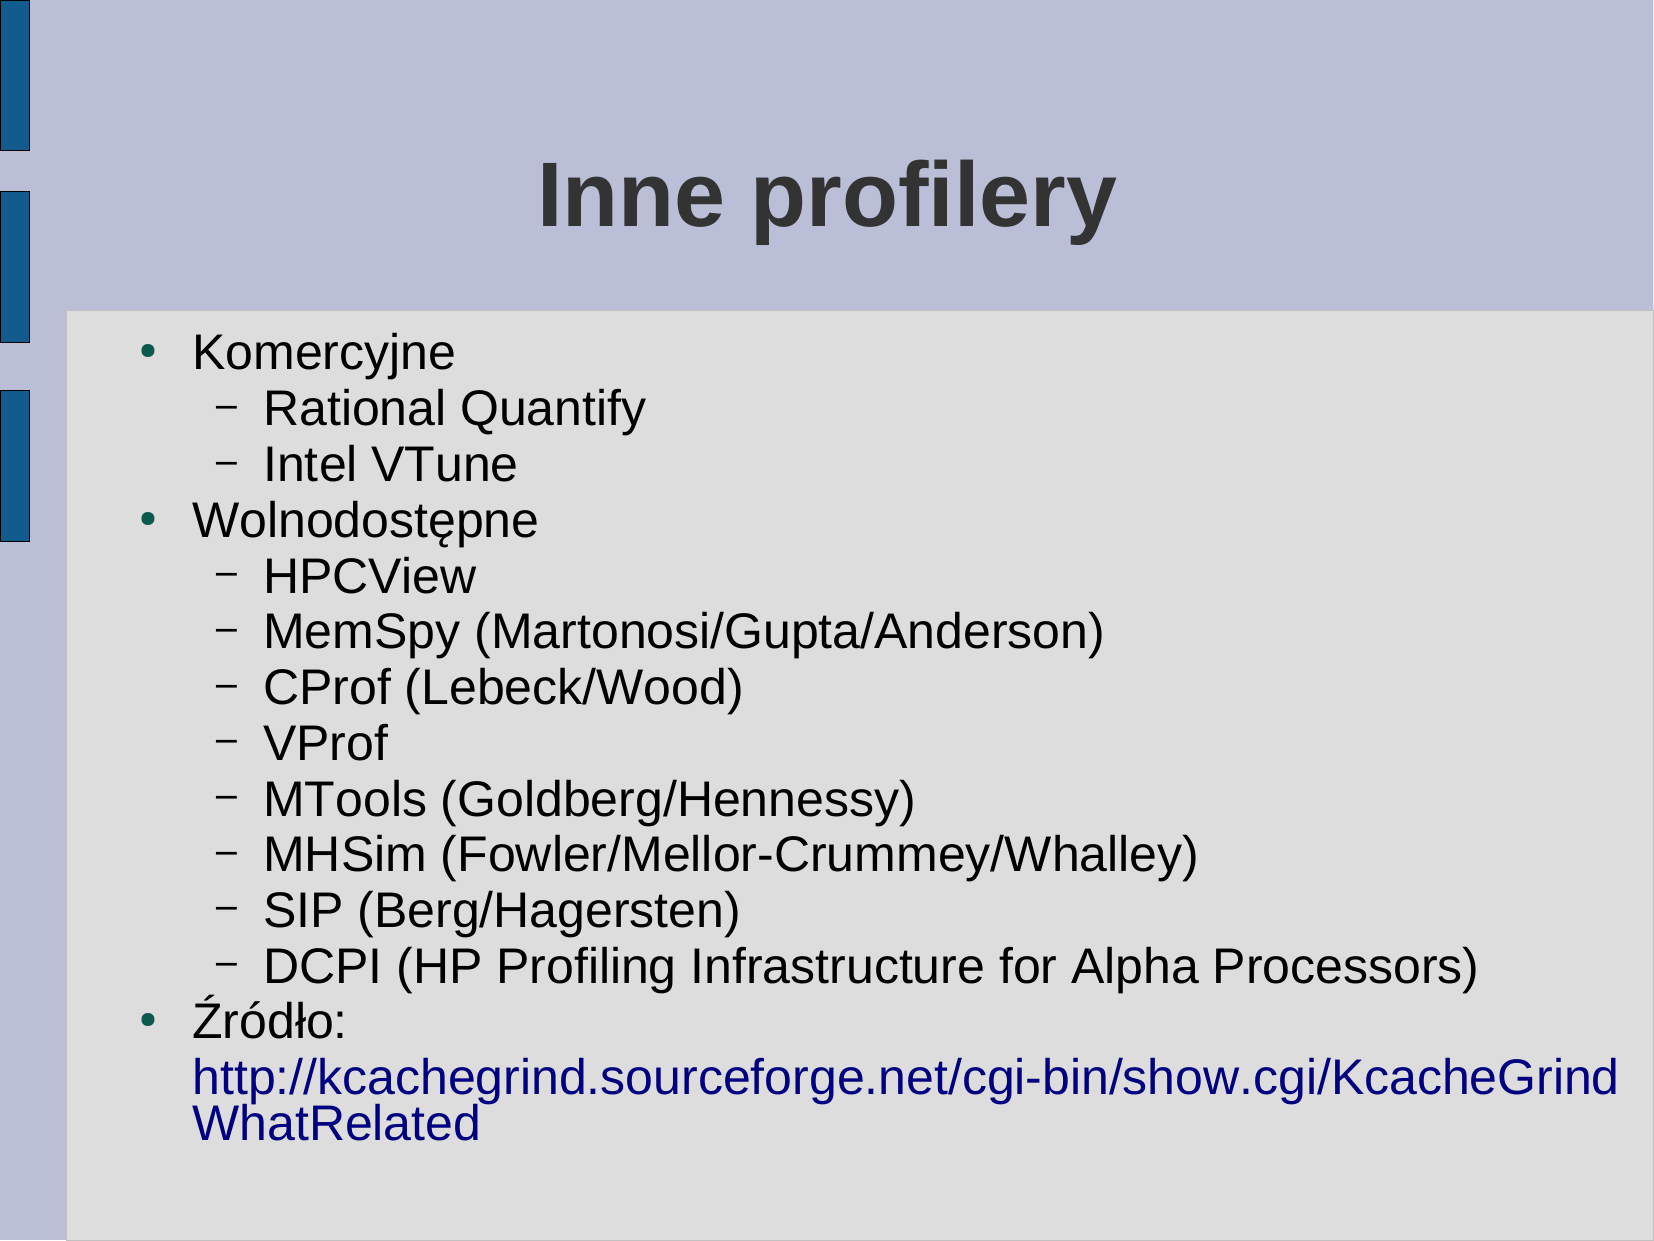

# Inne profilery
Komercyjne
Rational Quantify
Intel VTune
Wolnodostępne
HPCView
MemSpy (Martonosi/Gupta/Anderson)
CProf (Lebeck/Wood)
VProf
MTools (Goldberg/Hennessy)
MHSim (Fowler/Mellor-Crummey/Whalley)
SIP (Berg/Hagersten)
DCPI (HP Profiling Infrastructure for Alpha Processors)
Źródło:http://kcachegrind.sourceforge.net/cgi-bin/show.cgi/KcacheGrindWhatRelated